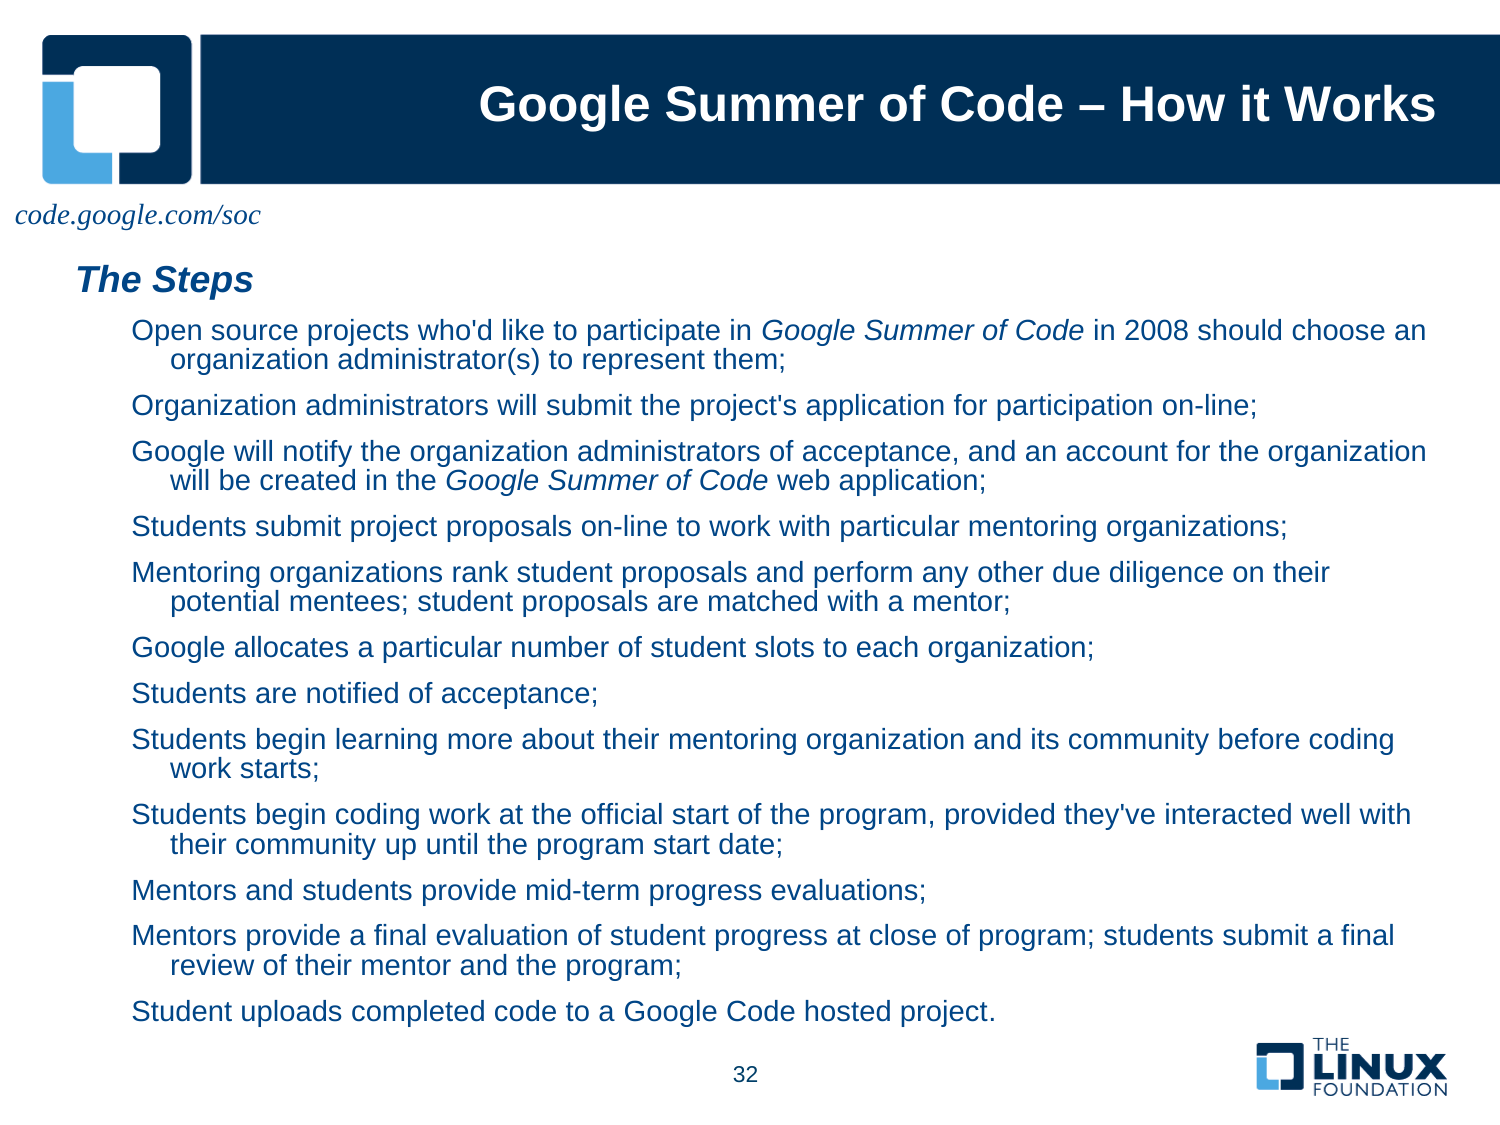

# Google Summer of Code – How it Works
code.google.com/soc
The Steps
Open source projects who'd like to participate in Google Summer of Code in 2008 should choose an organization administrator(s) to represent them;
Organization administrators will submit the project's application for participation on-line;
Google will notify the organization administrators of acceptance, and an account for the organization will be created in the Google Summer of Code web application;
Students submit project proposals on-line to work with particular mentoring organizations;
Mentoring organizations rank student proposals and perform any other due diligence on their potential mentees; student proposals are matched with a mentor;
Google allocates a particular number of student slots to each organization;
Students are notified of acceptance;
Students begin learning more about their mentoring organization and its community before coding work starts;
Students begin coding work at the official start of the program, provided they've interacted well with their community up until the program start date;
Mentors and students provide mid-term progress evaluations;
Mentors provide a final evaluation of student progress at close of program; students submit a final review of their mentor and the program;
Student uploads completed code to a Google Code hosted project.
32